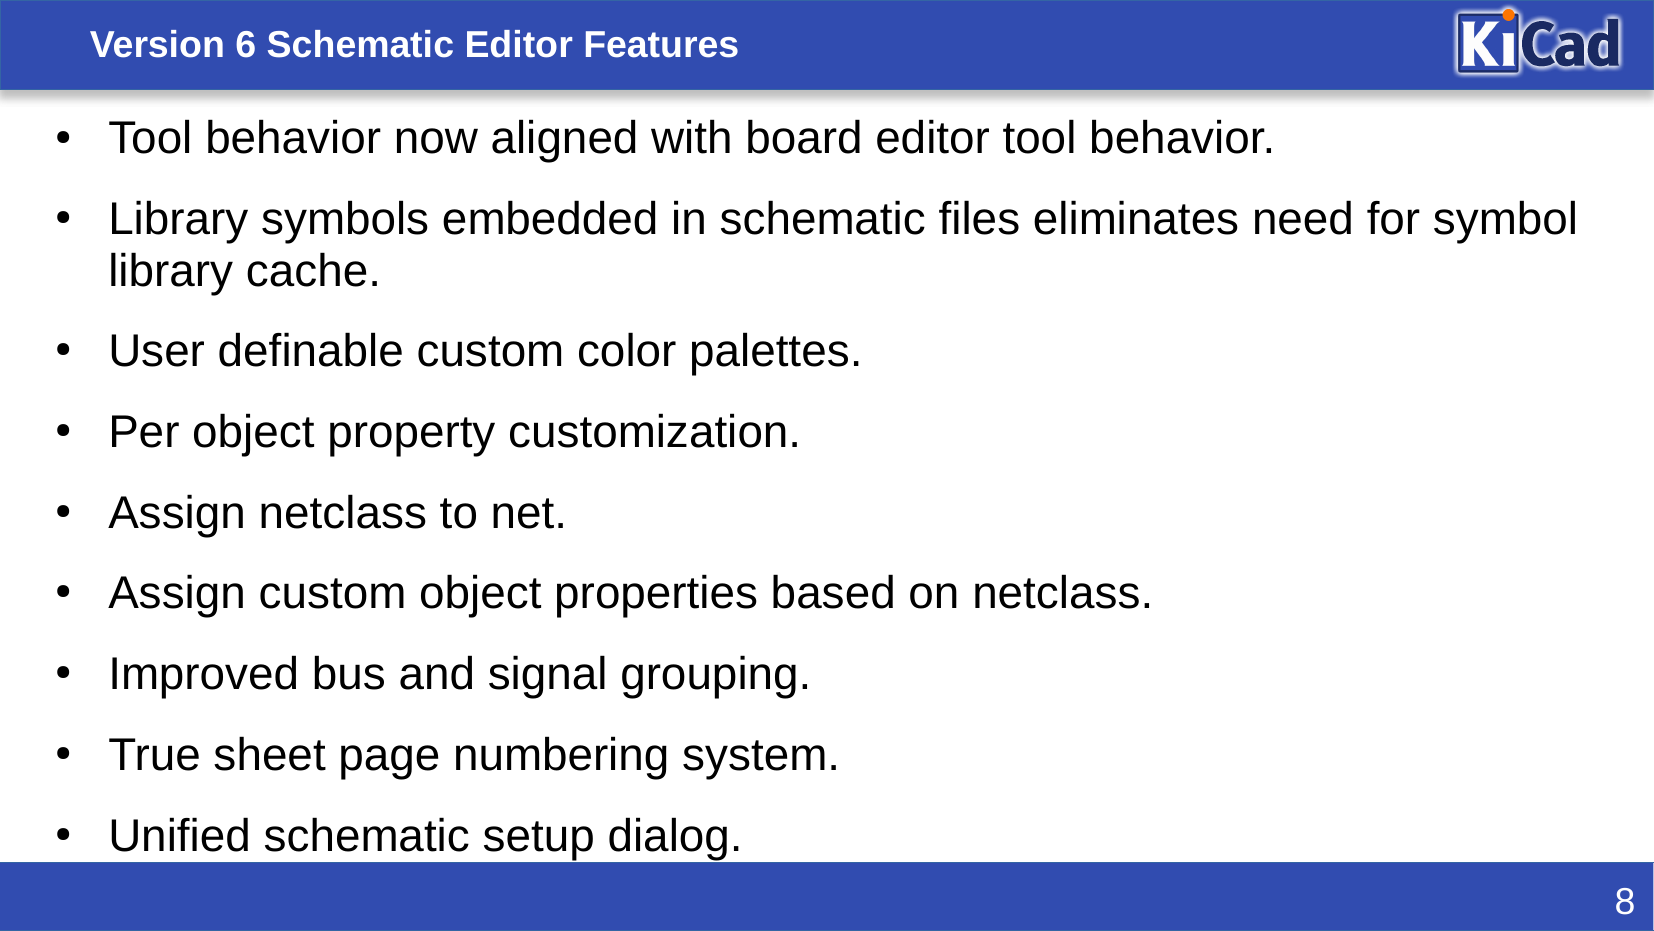

Version 6 Schematic Editor Features
# Tool behavior now aligned with board editor tool behavior.
Library symbols embedded in schematic files eliminates need for symbol library cache.
User definable custom color palettes.
Per object property customization.
Assign netclass to net.
Assign custom object properties based on netclass.
Improved bus and signal grouping.
True sheet page numbering system.
Unified schematic setup dialog.